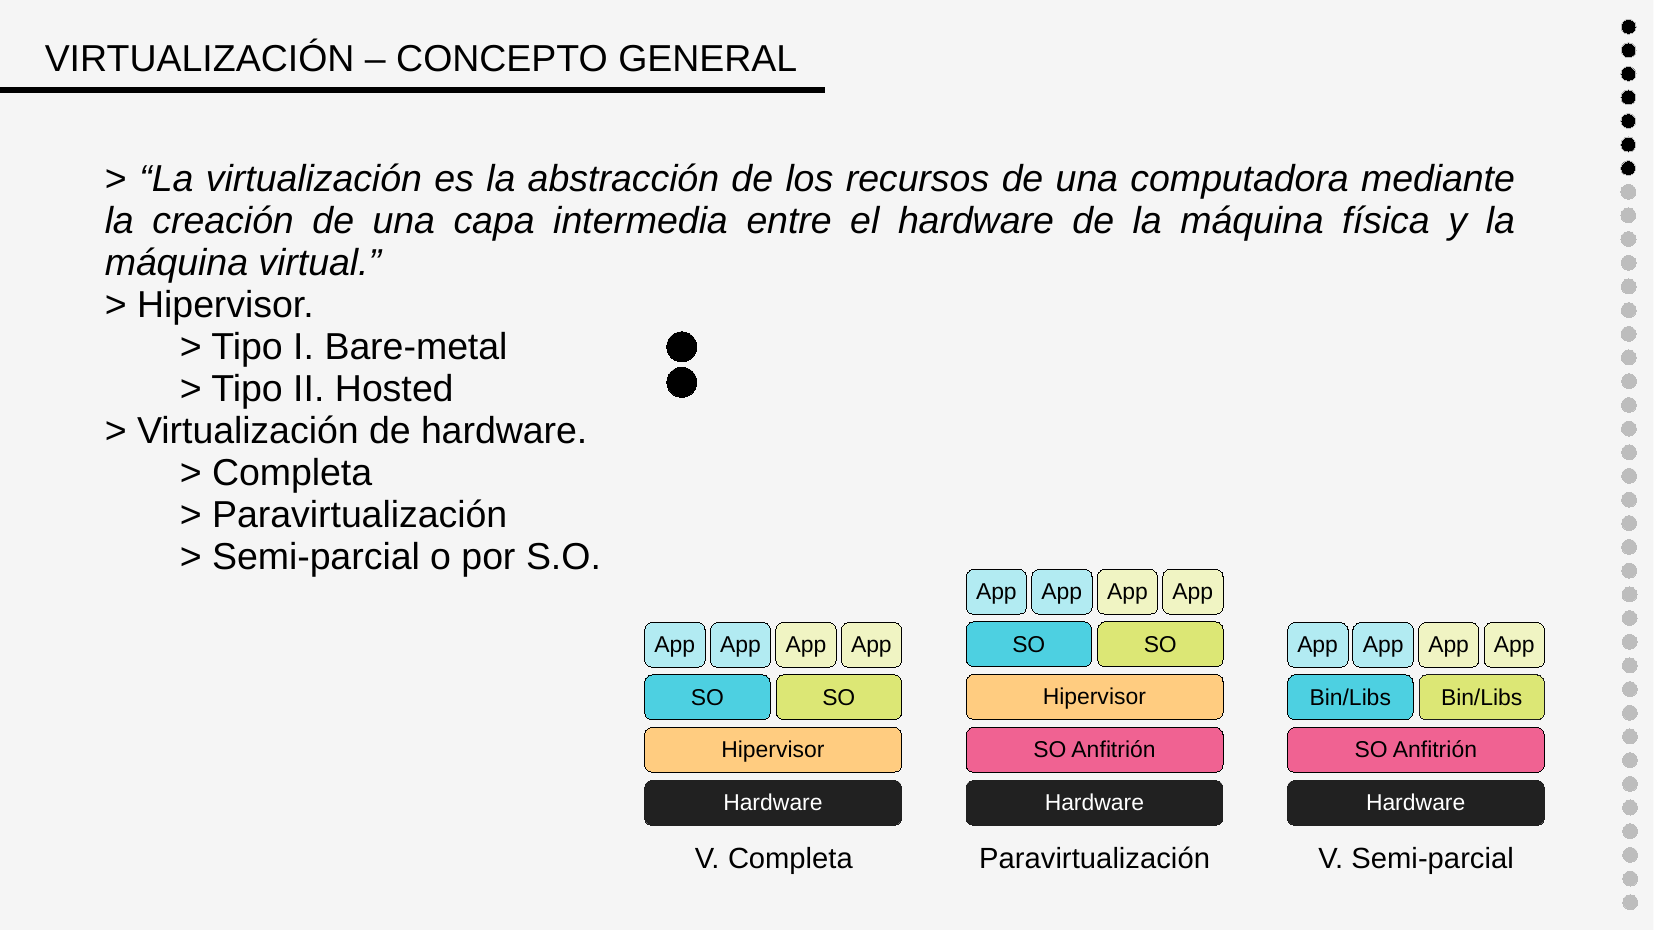

VIRTUALIZACIÓN – CONCEPTO GENERAL
> “La virtualización es la abstracción de los recursos de una computadora mediante la creación de una capa intermedia entre el hardware de la máquina física y la máquina virtual.”
> Hipervisor.
	> Tipo I. Bare-metal
	> Tipo II. Hosted
> Virtualización de hardware.
	> Completa
	> Paravirtualización
	> Semi-parcial o por S.O.
App
App
App
App
SO
SO
Hipervisor
SO Anfitrión
Hardware
Paravirtualización
App
App
App
App
SO
SO
Hipervisor
Hardware
V. Completa
App
App
App
App
Bin/Libs
Bin/Libs
SO Anfitrión
Hardware
V. Semi-parcial